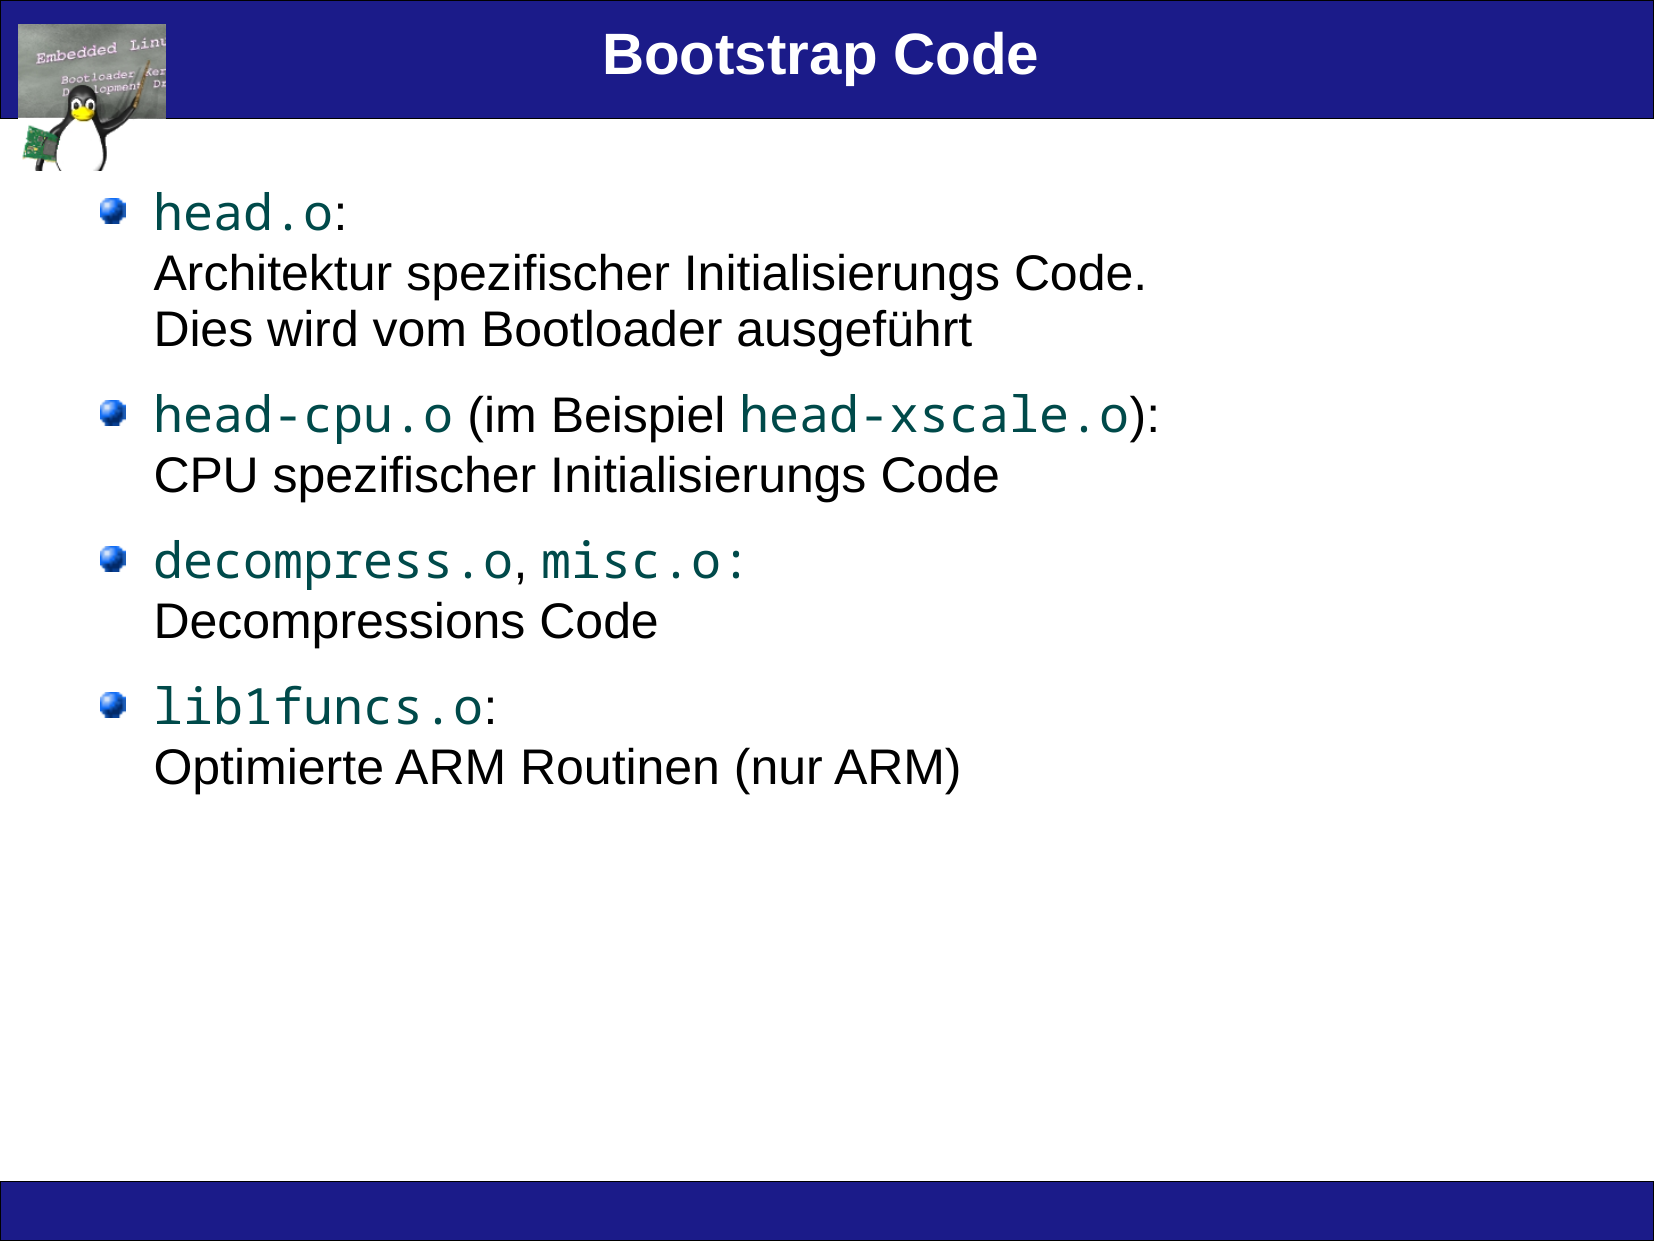

# Bootstrap Code
head.o:
Architektur spezifischer Initialisierungs Code.
Dies wird vom Bootloader ausgeführt
head-cpu.o (im Beispiel head-xscale.o):
CPU spezifischer Initialisierungs Code
decompress.o, misc.o:
Decompressions Code
lib1funcs.o:
Optimierte ARM Routinen (nur ARM)